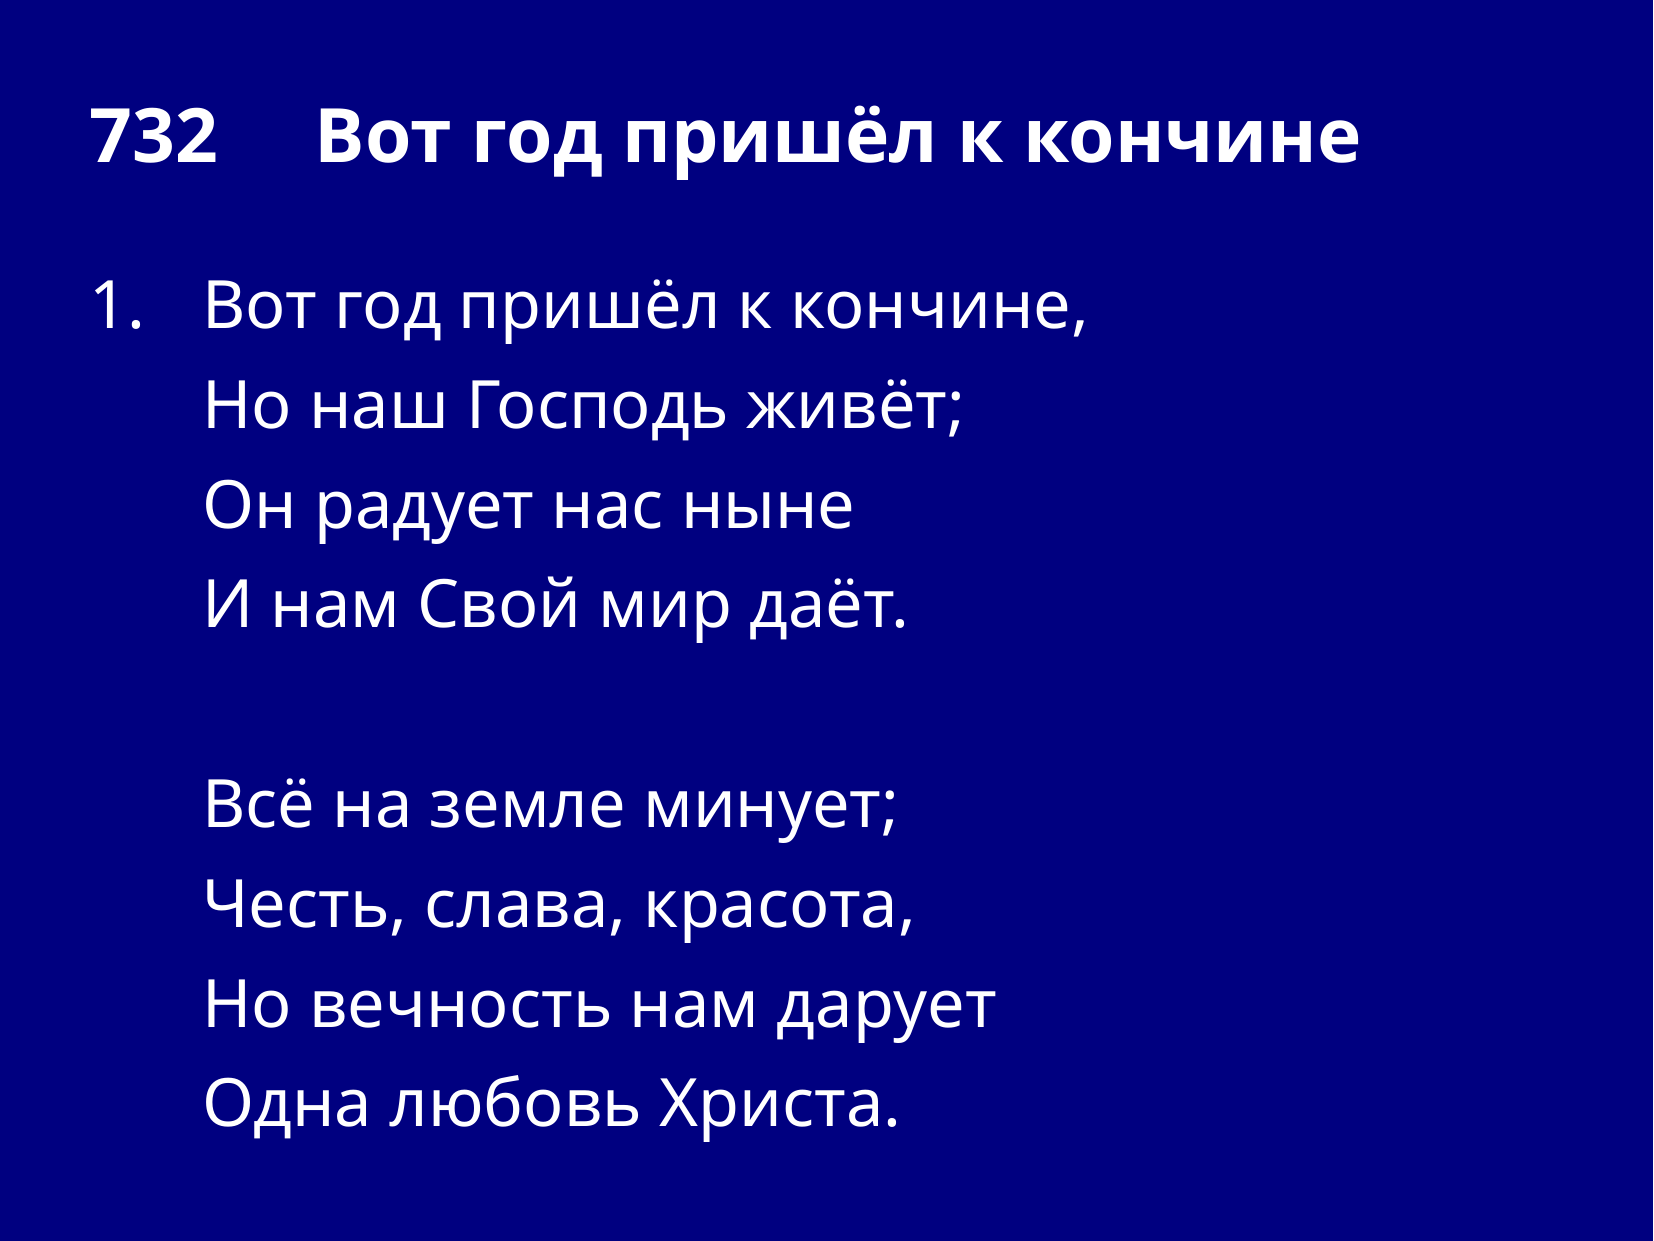

732	Вот год пришёл к кончине
1.	Вот год пришёл к кончине,
	Но наш Господь живёт;
	Он радует нас ныне
	И нам Свой мир даёт.
	Всё на земле минует;
	Честь, слава, красота,
	Но вечность нам дарует
	Одна любовь Христа.